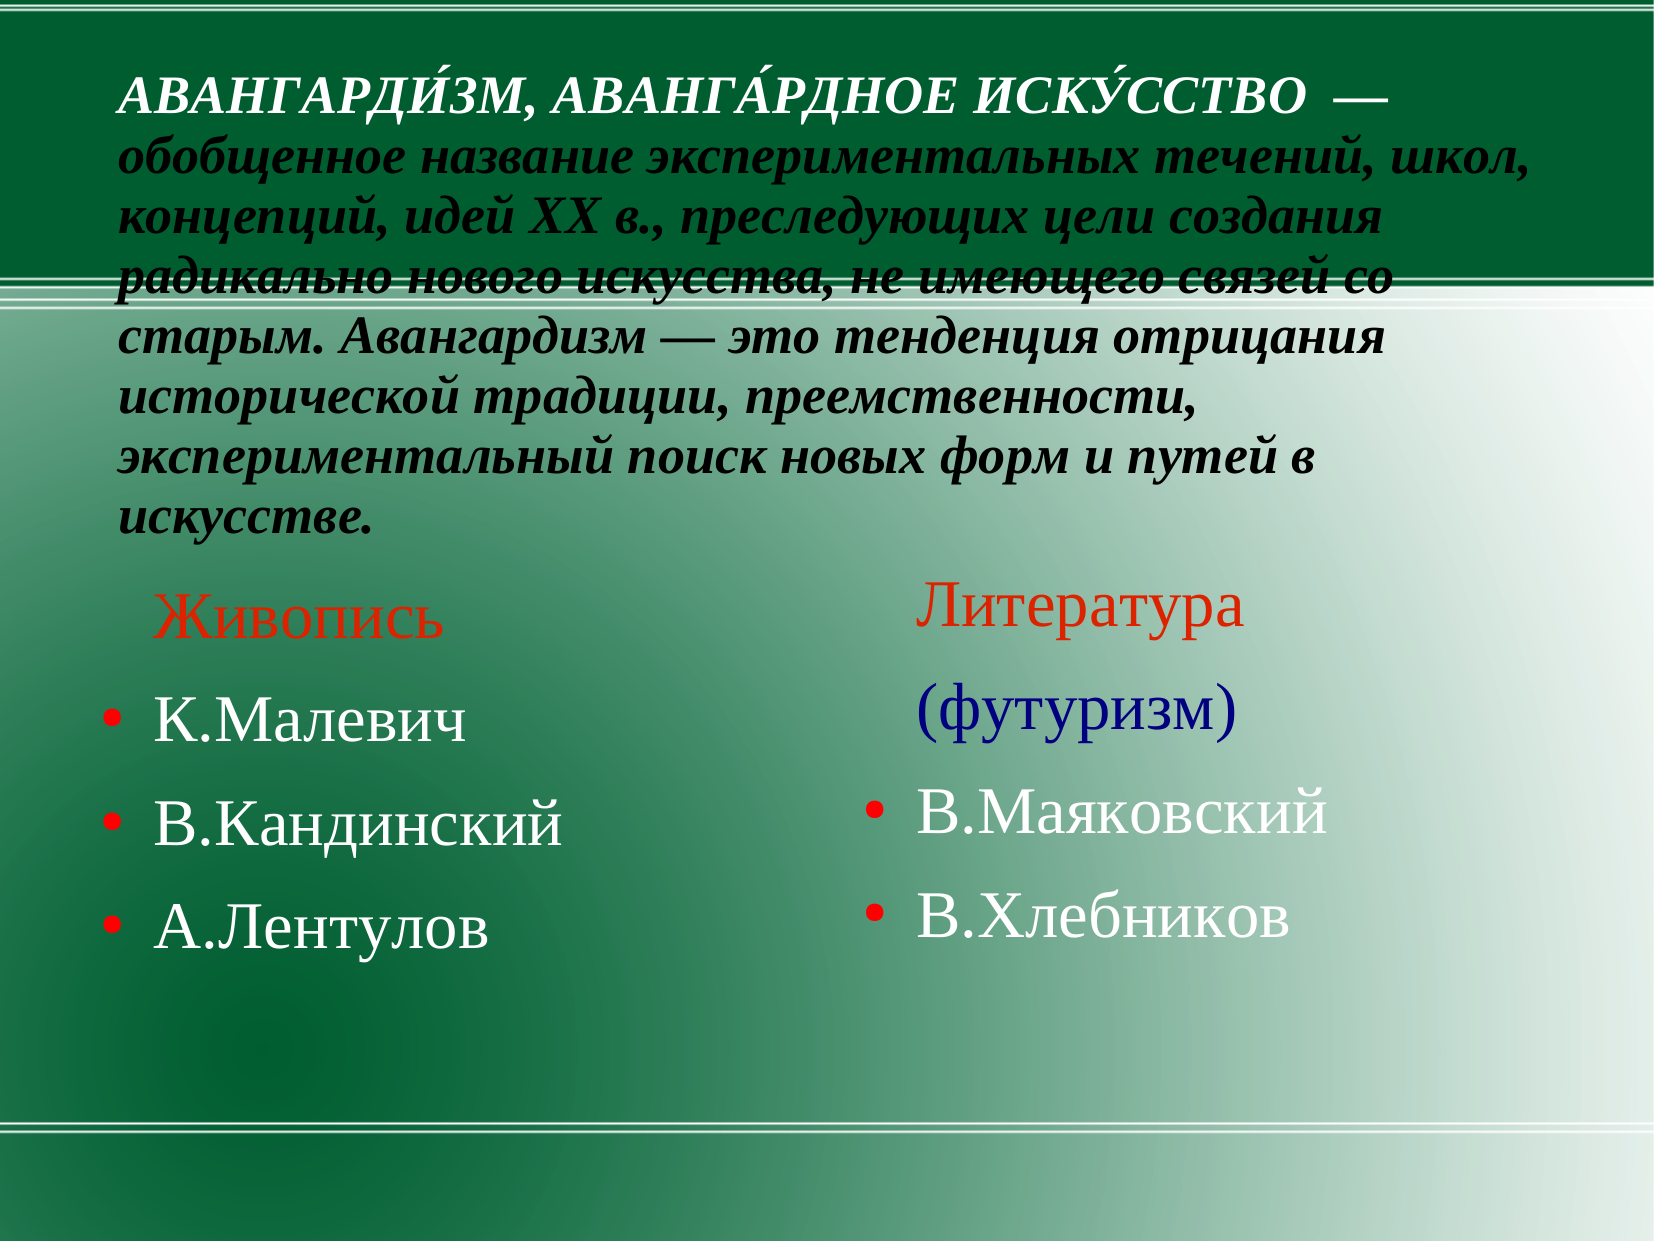

# АВАНГАРДИ́ЗМ, АВАНГА́РДНОЕ ИСКУ́ССТВО — обобщенное название экспериментальных течений, школ, концепций, идей XX в., преследующих цели создания радикально нового искусства, не имеющего связей со старым. Авангардизм — это тенденция отрицания исторической традиции, преемственности, экспериментальный поиск новых форм и путей в искусстве.
Литература
(футуризм)
В.Маяковский
В.Хлебников
Живопись
К.Малевич
В.Кандинский
А.Лентулов